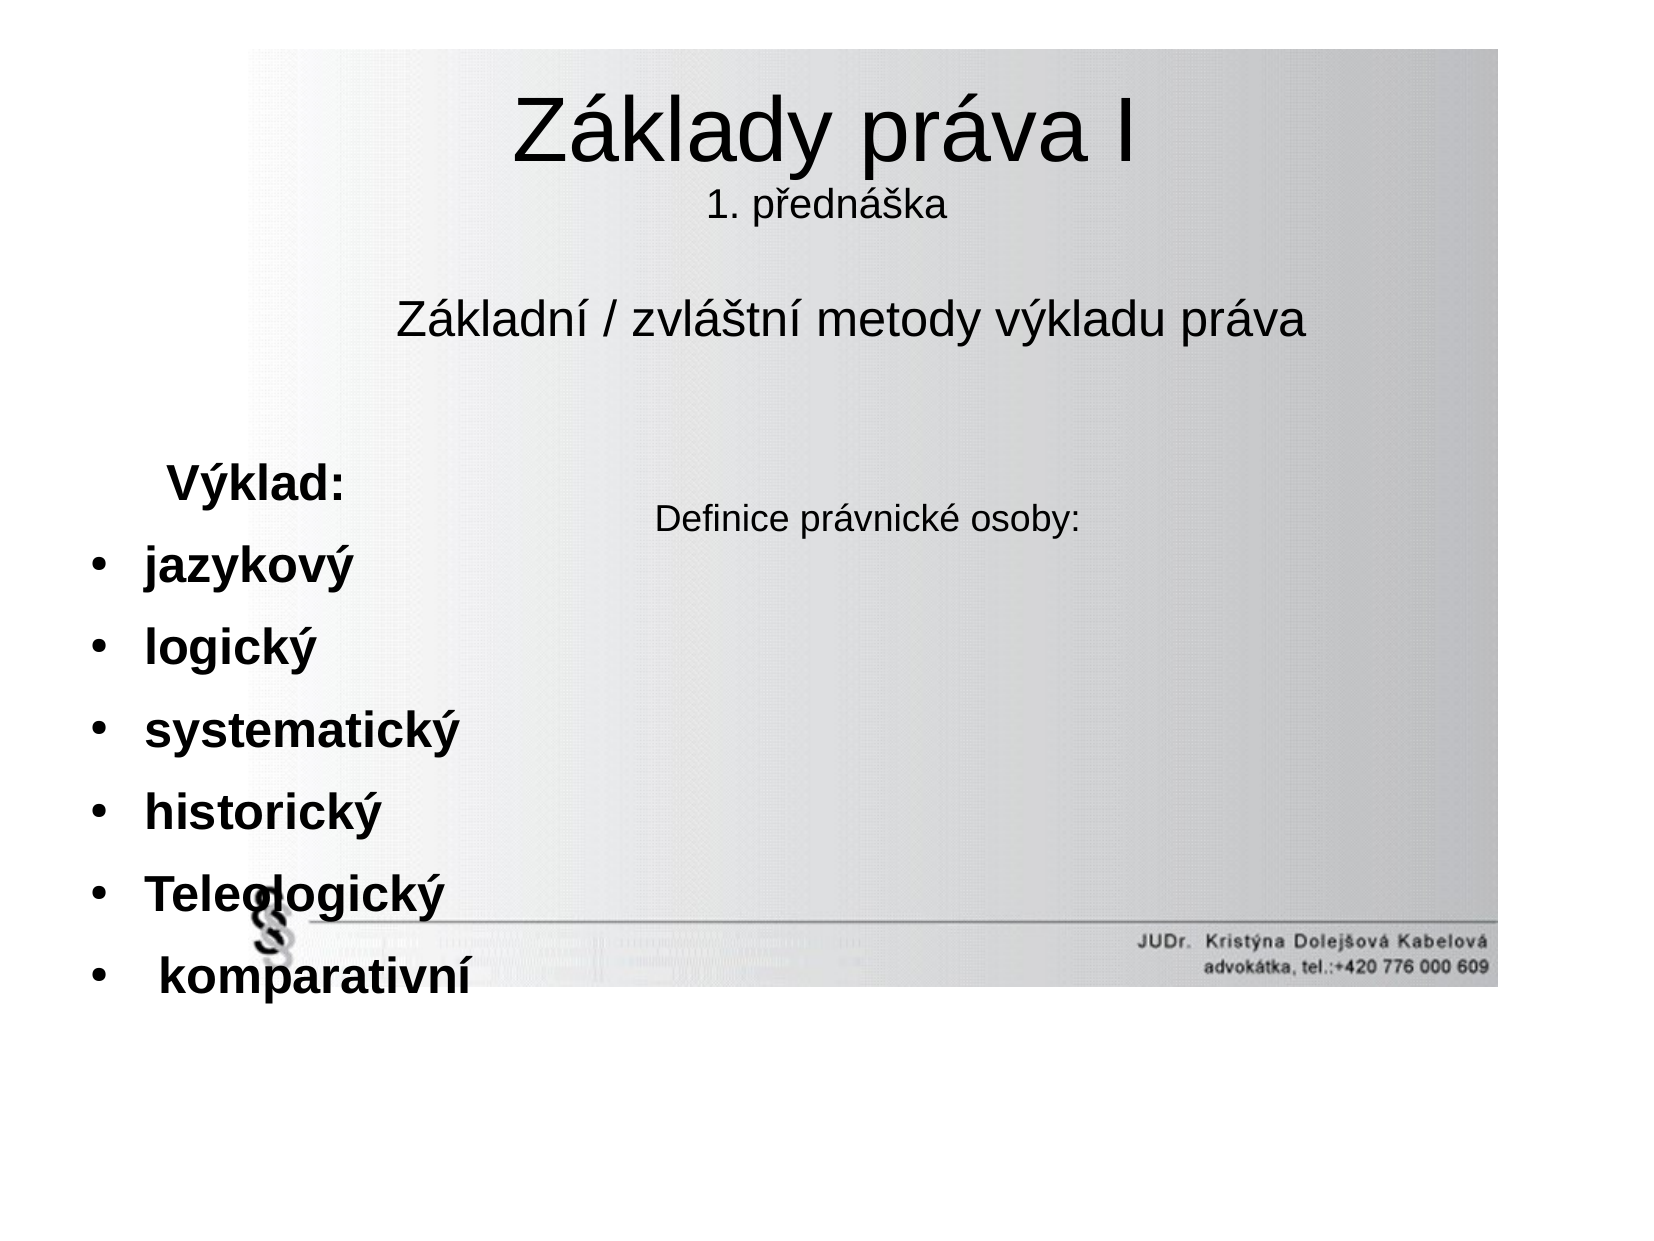

# Základy práva I 1. přednáška
Základní / zvláštní metody výkladu práva
 Výklad:
jazykový
logický
systematický
historický
Teleologický
 komparativní